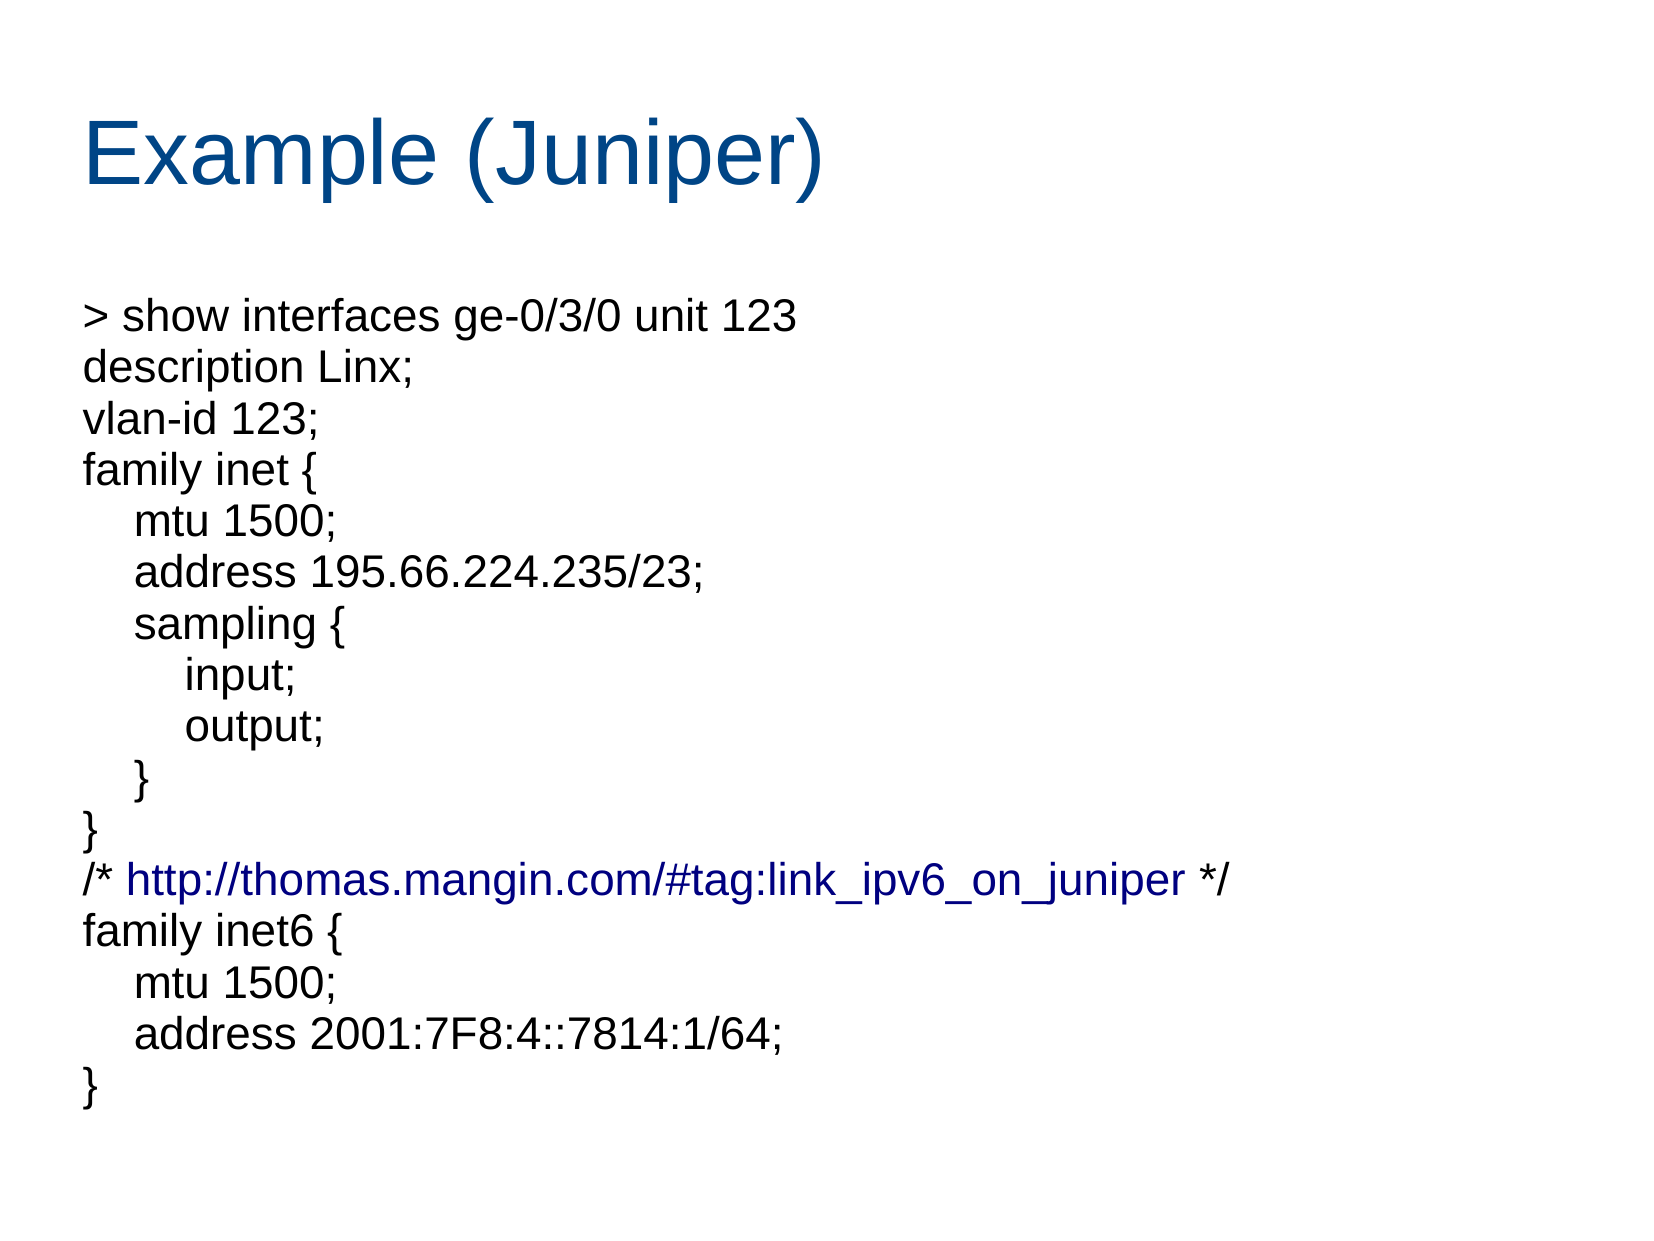

# Example (Juniper)
> show interfaces ge-0/3/0 unit 123
description Linx;
vlan-id 123;
family inet {
 mtu 1500;
 address 195.66.224.235/23;
 sampling {
 input;
 output;
 }
}
/* http://thomas.mangin.com/#tag:link_ipv6_on_juniper */
family inet6 {
 mtu 1500;
 address 2001:7F8:4::7814:1/64;
}